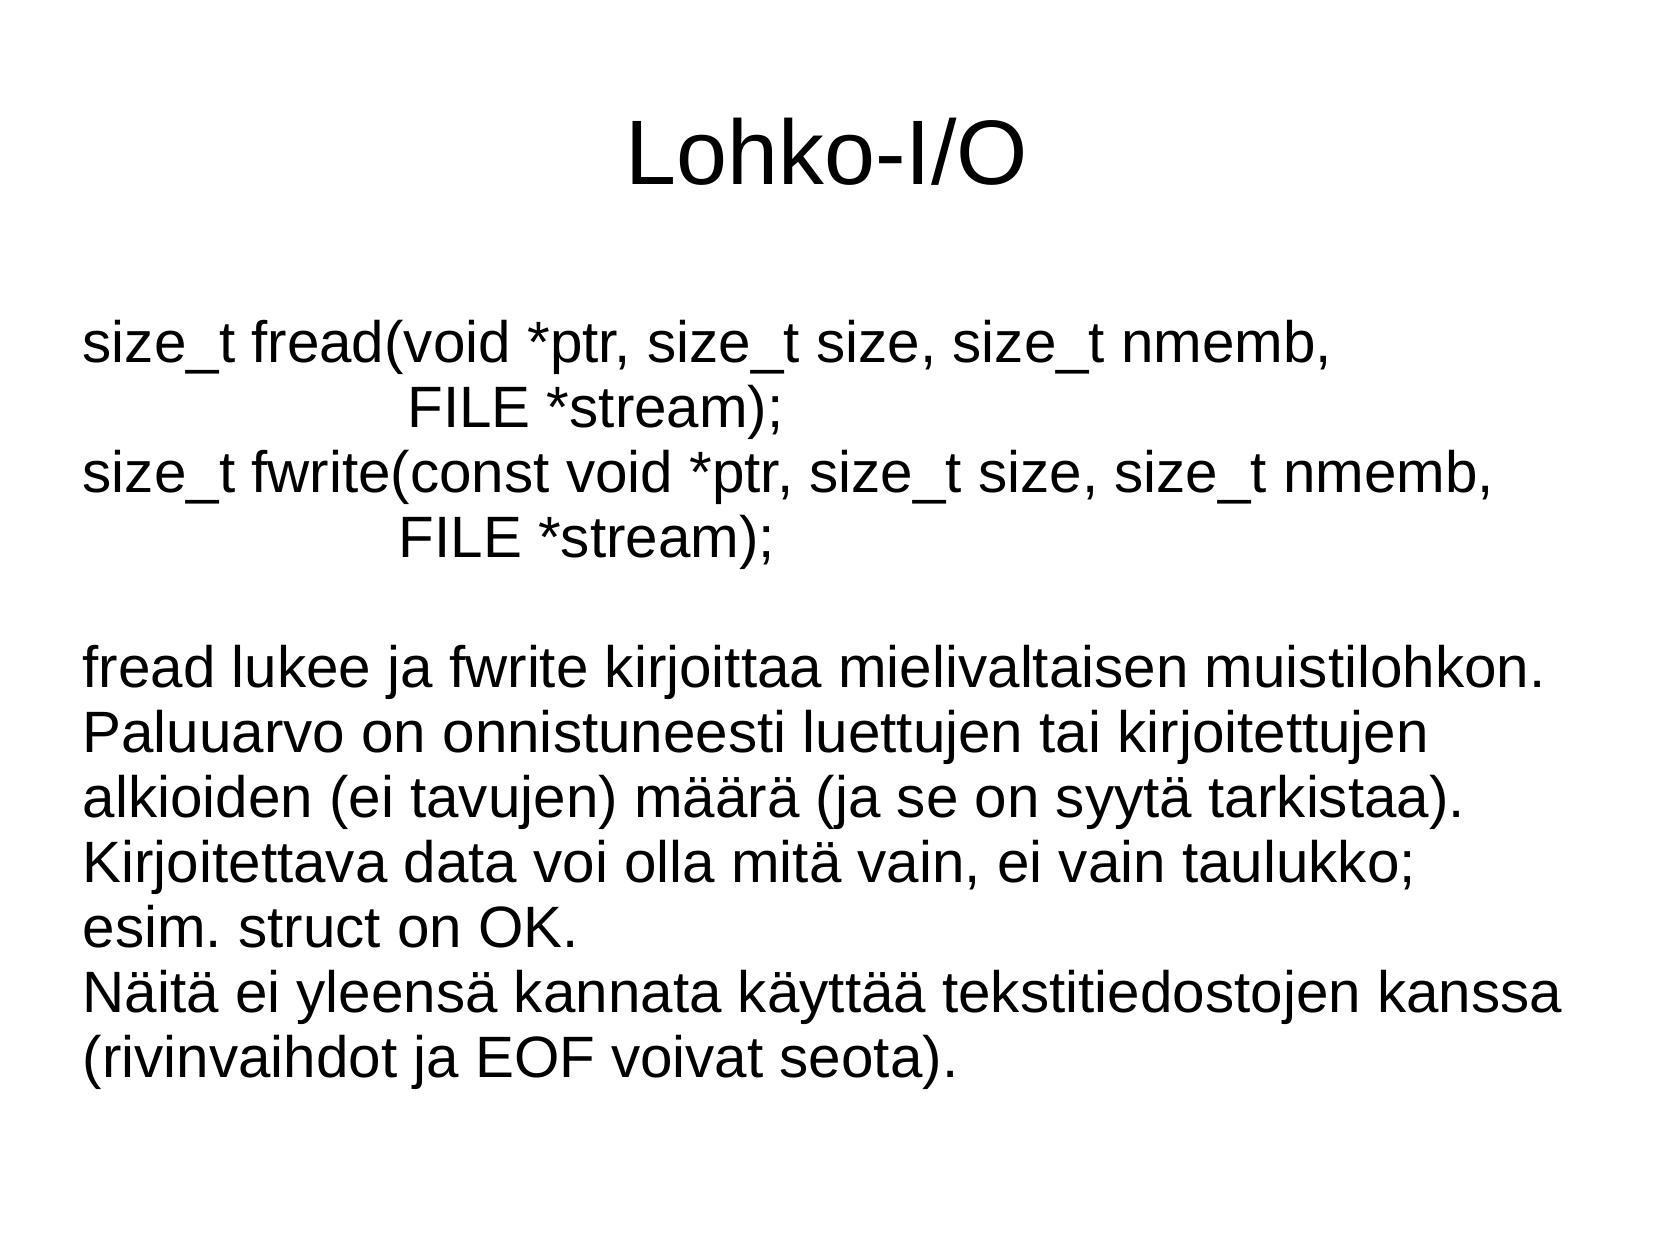

Lohko-I/O
# size_t fread(void *ptr, size_t size, size_t nmemb,
 FILE *stream);
size_t fwrite(const void *ptr, size_t size, size_t nmemb,
				 FILE *stream);
fread lukee ja fwrite kirjoittaa mielivaltaisen muistilohkon. Paluuarvo on onnistuneesti luettujen tai kirjoitettujen alkioiden (ei tavujen) määrä (ja se on syytä tarkistaa).
Kirjoitettava data voi olla mitä vain, ei vain taulukko; esim. struct on OK.
Näitä ei yleensä kannata käyttää tekstitiedostojen kanssa (rivinvaihdot ja EOF voivat seota).